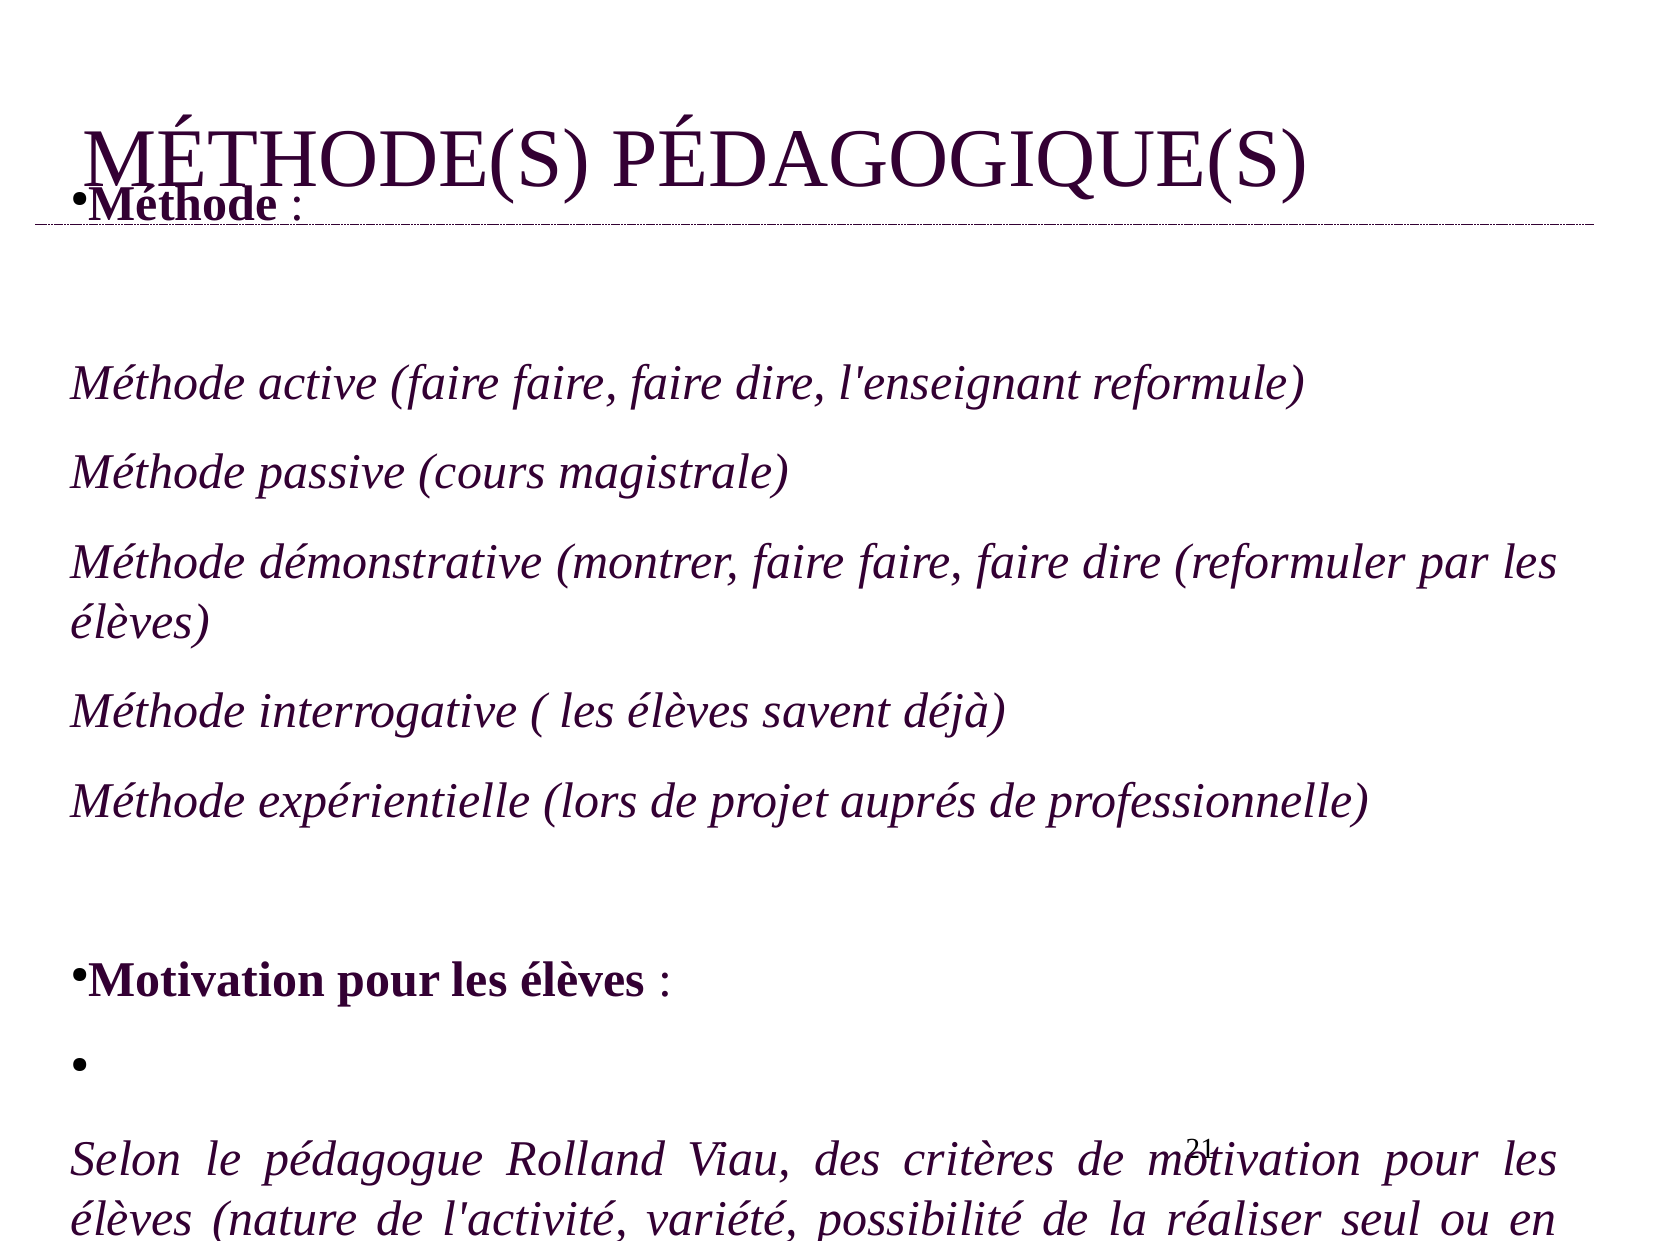

MÉTHODE(S) PÉDAGOGIQUE(S)
# Méthode :
Méthode active (faire faire, faire dire, l'enseignant reformule)
Méthode passive (cours magistrale)
Méthode démonstrative (montrer, faire faire, faire dire (reformuler par les élèves)
Méthode interrogative ( les élèves savent déjà)
Méthode expérientielle (lors de projet auprés de professionnelle)
Motivation pour les élèves :
Selon le pédagogue Rolland Viau, des critères de motivation pour les élèves (nature de l'activité, variété, possibilité de la réaliser seul ou en groupe) + critères personnels à l'apprenant.